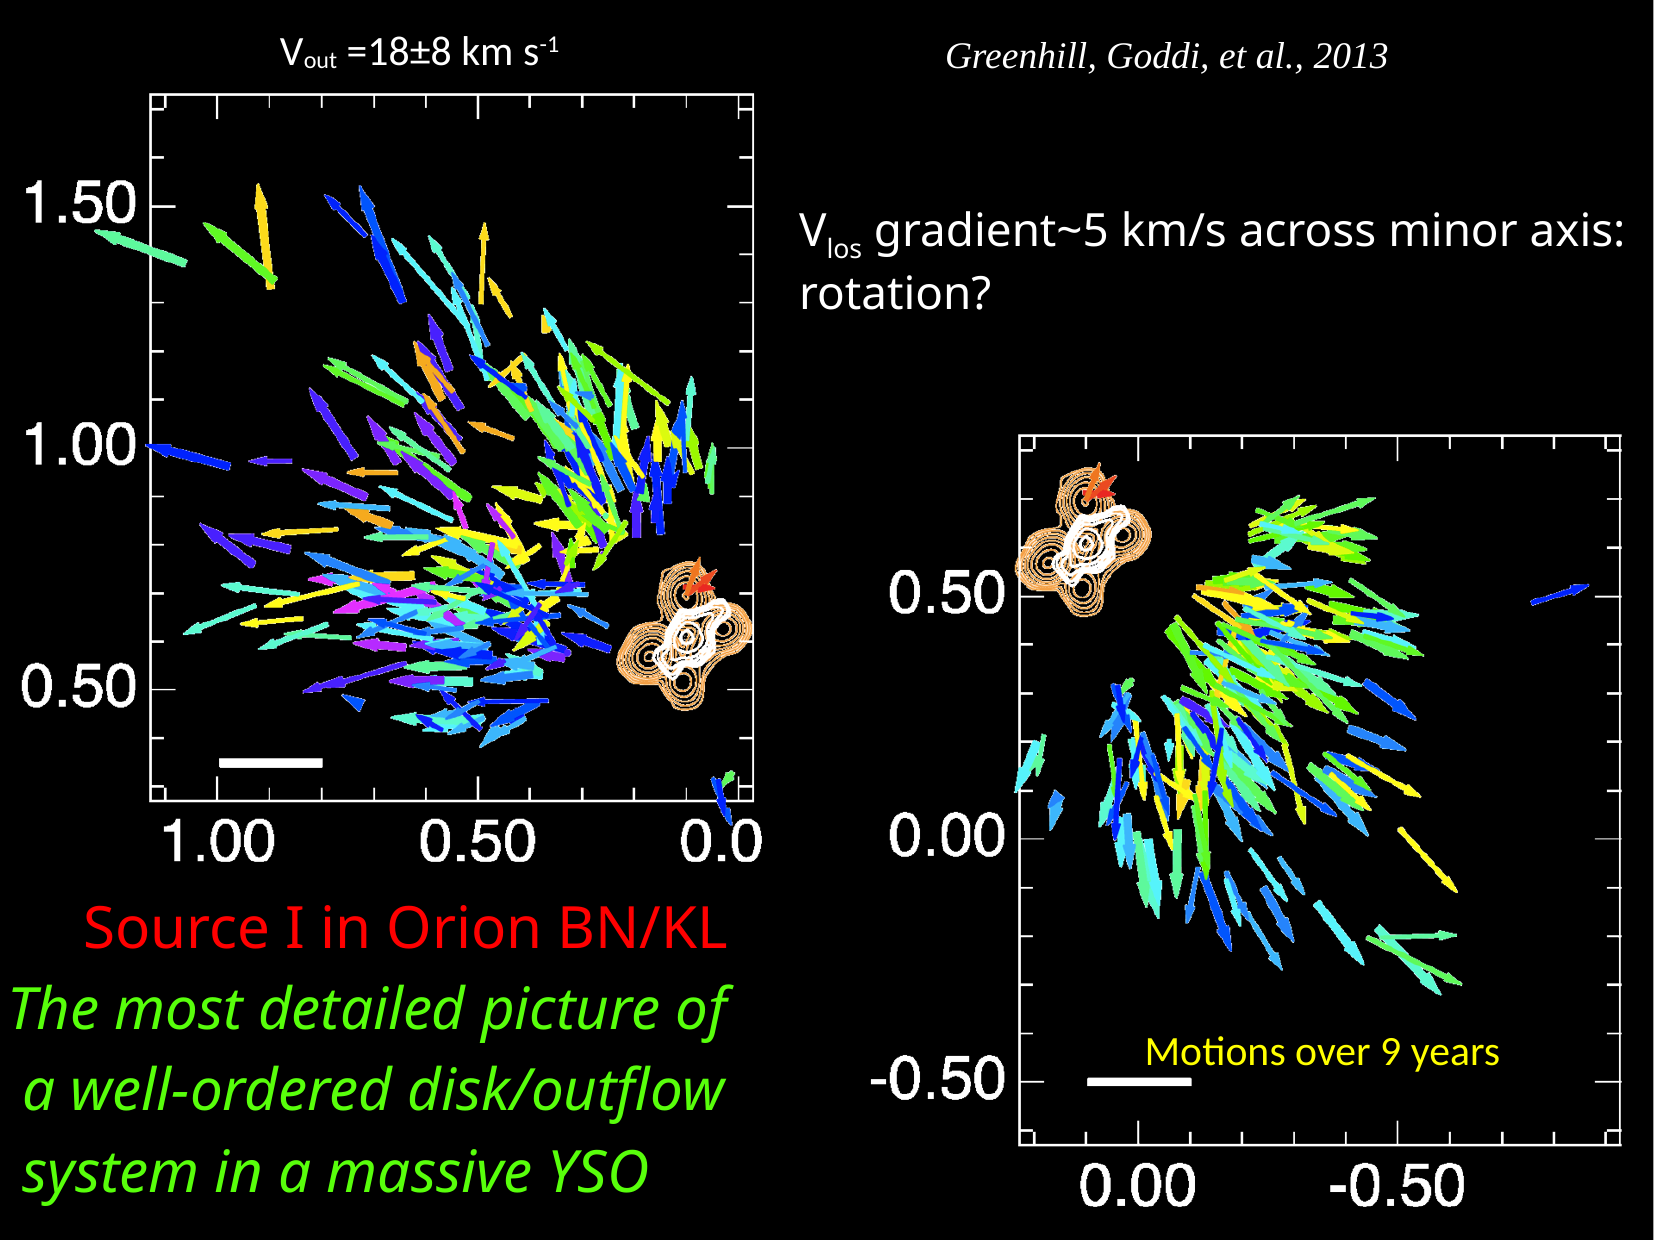

Greenhill, Goddi, et al., 2013
 Vout =18±8 km s-1
Vlos gradient~5 km/s across minor axis: rotation?
 Source I in Orion BN/KL
The most detailed picture of
 a well-ordered disk/outflow
 system in a massive YSO
Motions over 9 years